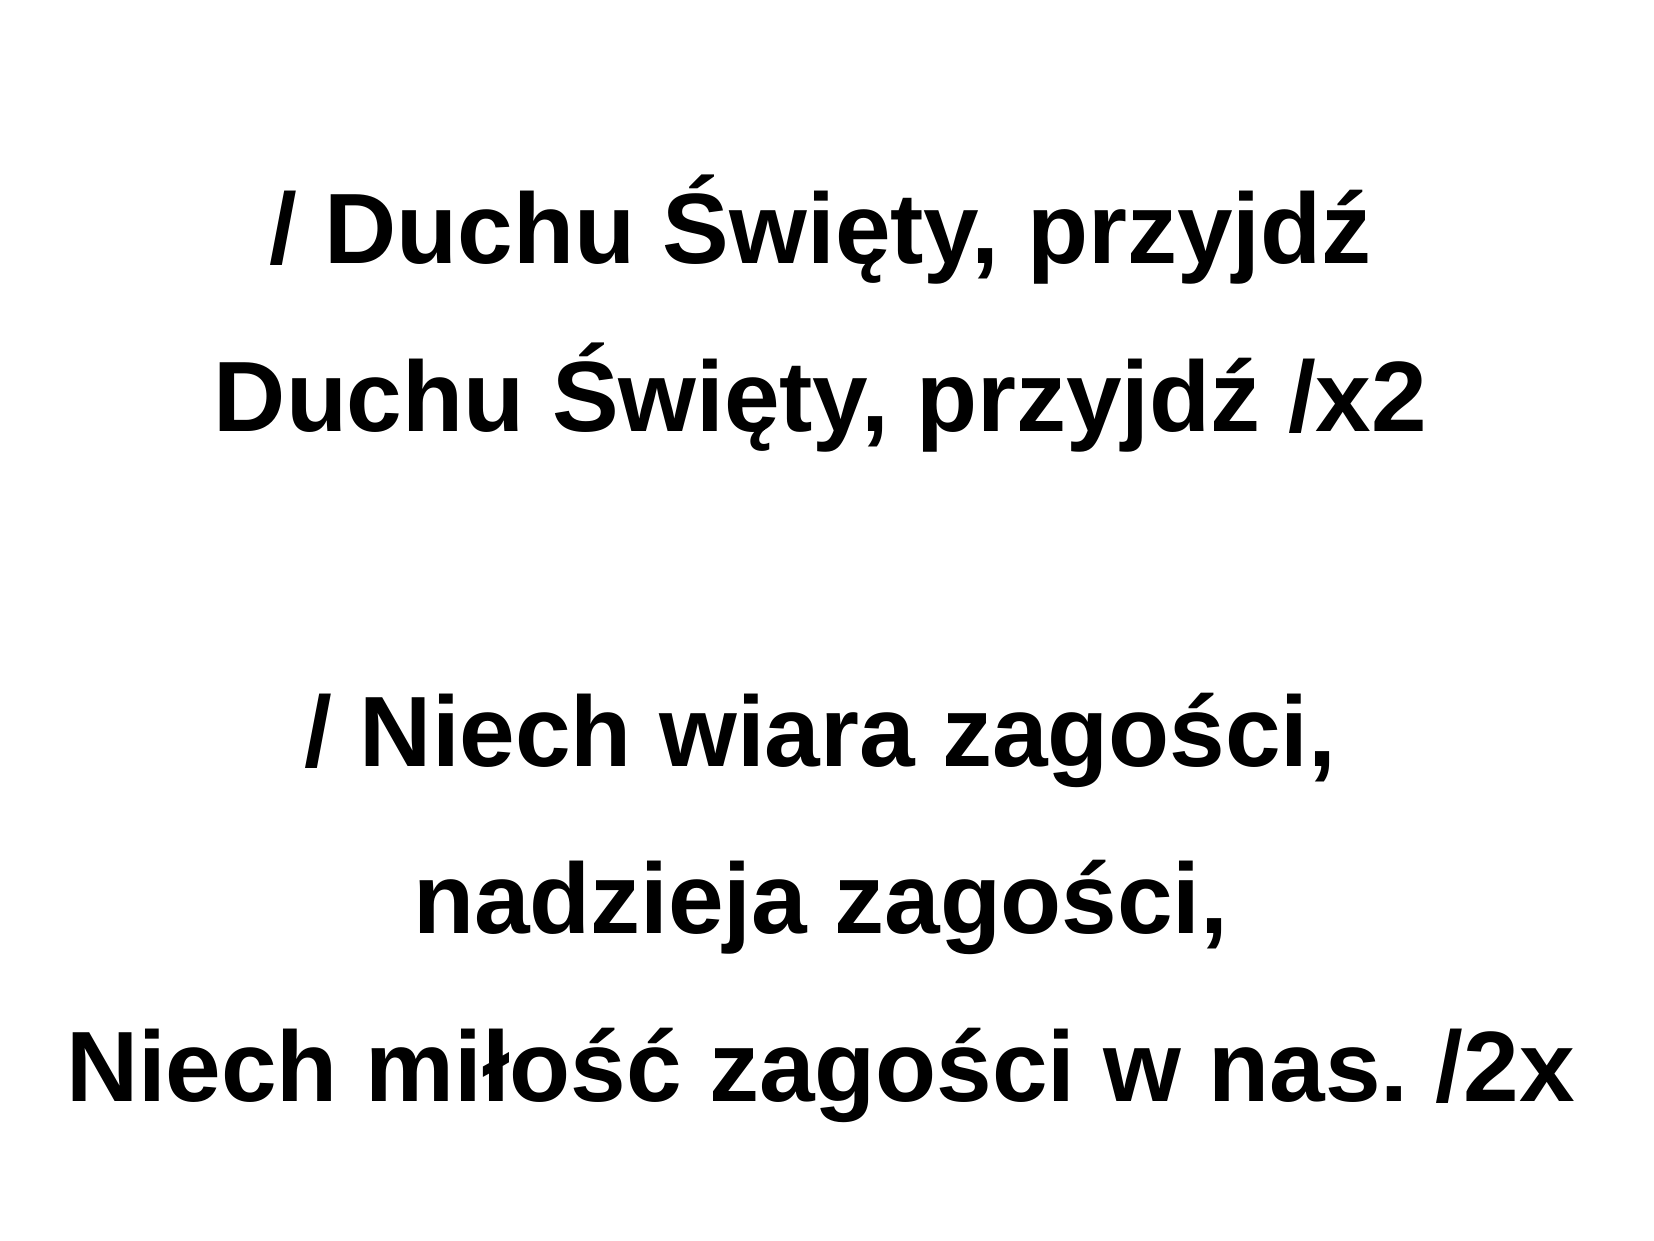

# / Duchu Święty, przyjdź
Duchu Święty, przyjdź /x2
/ Niech wiara zagości,
nadzieja zagości,
Niech miłość zagości w nas. /2x